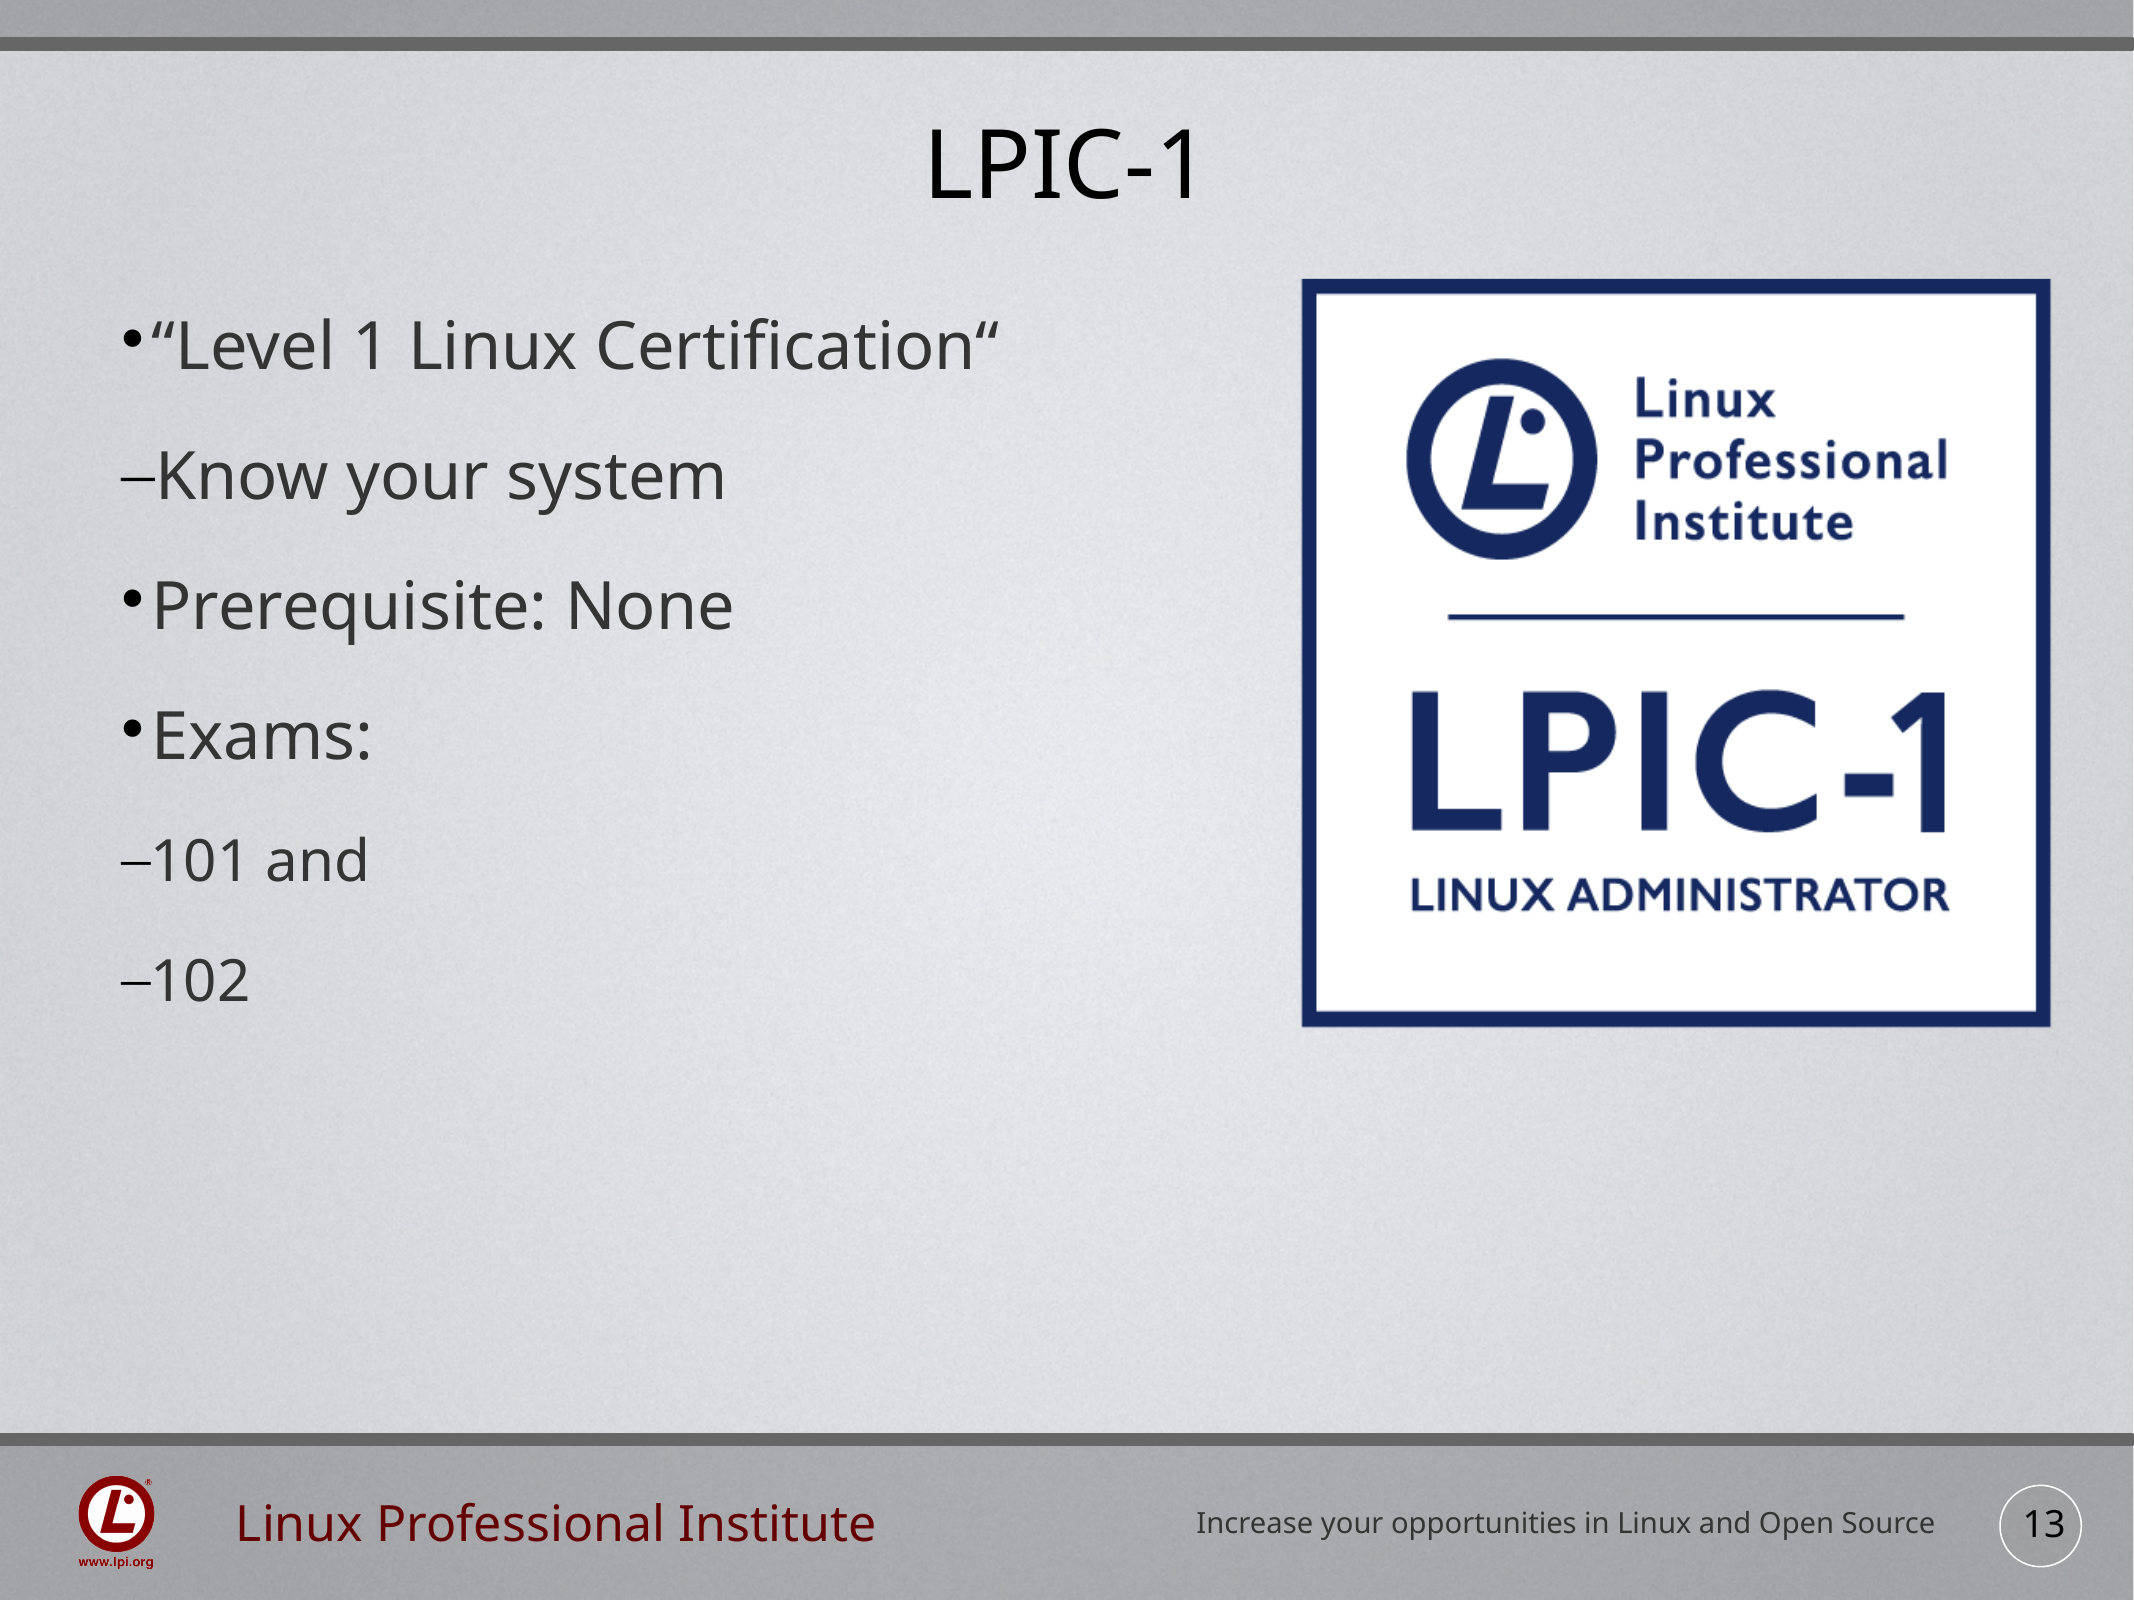

# LPIC-1
“Level 1 Linux Certification“
Know your system
Prerequisite: None
Exams:
101 and
102